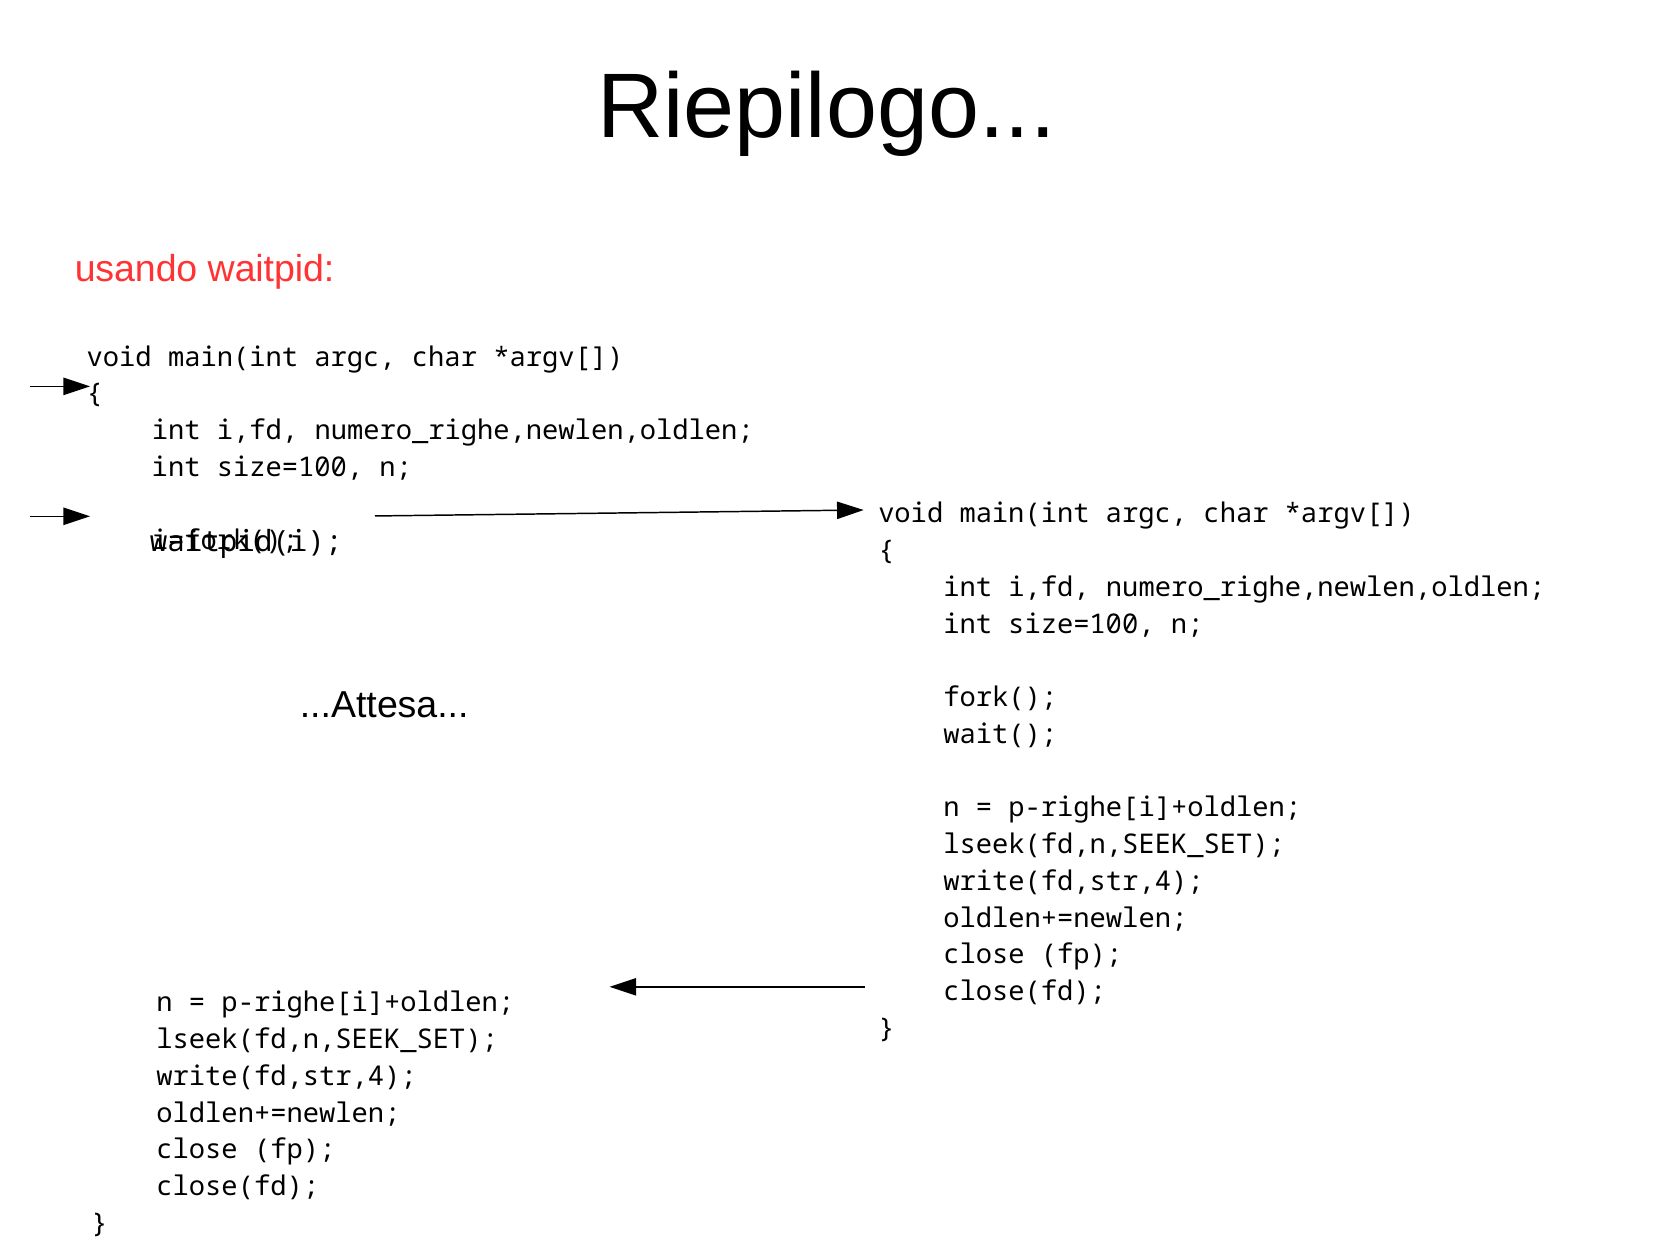

# Riepilogo...
usando waitpid:
void main(int argc, char *argv[])
{
 int i,fd, numero_righe,newlen,oldlen; int size=100, n;
 i=fork();
void main(int argc, char *argv[])
{
 int i,fd, numero_righe,newlen,oldlen; int size=100, n;
 fork();
 wait();
 n = p-righe[i]+oldlen;
 lseek(fd,n,SEEK_SET);
 write(fd,str,4);
 oldlen+=newlen;
 close (fp);
 close(fd);
}
waitpid(i);
		...Attesa...
 n = p-righe[i]+oldlen;
 lseek(fd,n,SEEK_SET);
 write(fd,str,4);
 oldlen+=newlen;
 close (fp);
 close(fd);
}